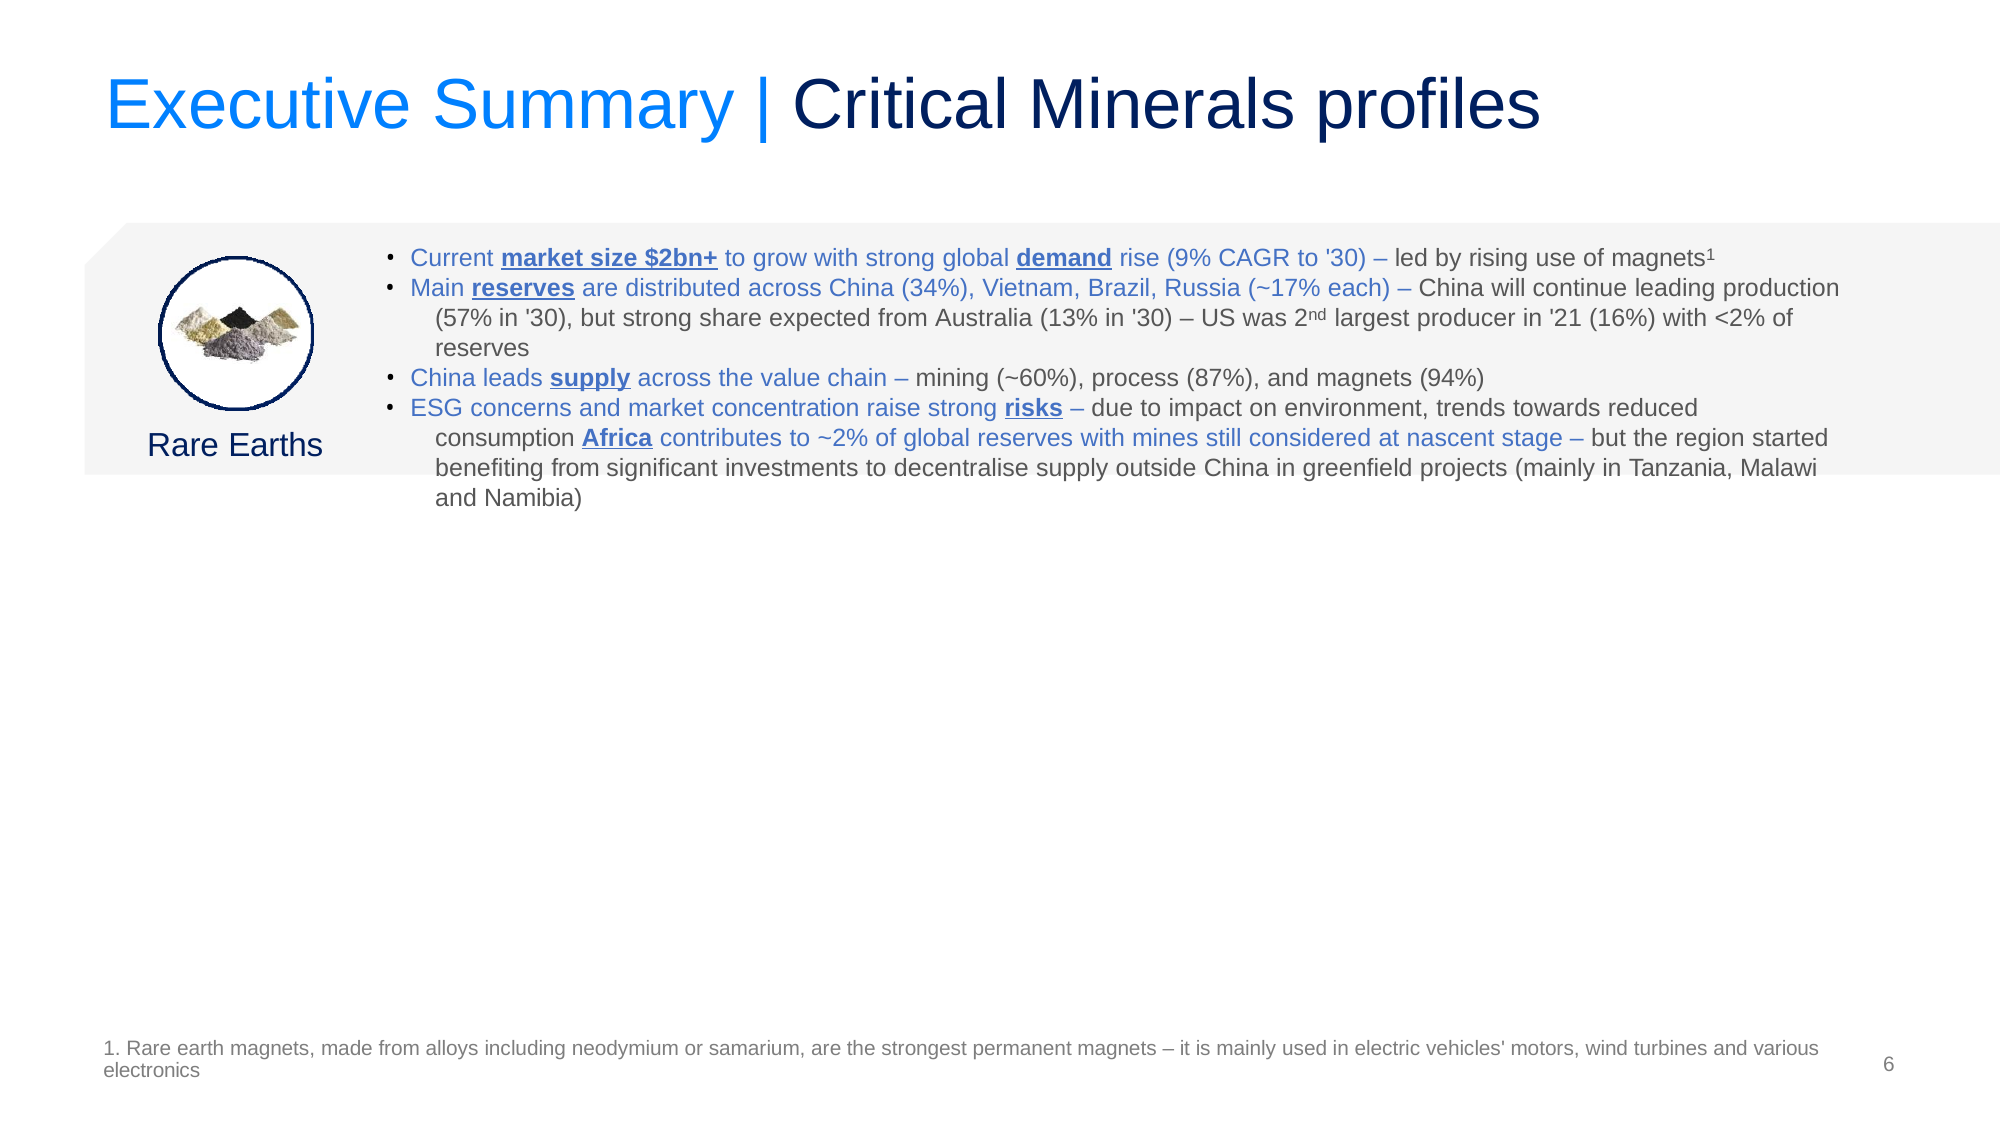

# Executive Summary | Critical Minerals profiles
Current market size $2bn+ to grow with strong global demand rise (9% CAGR to '30) – led by rising use of magnets1
Main reserves are distributed across China (34%), Vietnam, Brazil, Russia (~17% each) – China will continue leading production (57% in '30), but strong share expected from Australia (13% in '30) – US was 2nd largest producer in '21 (16%) with <2% of reserves
China leads supply across the value chain – mining (~60%), process (87%), and magnets (94%)
ESG concerns and market concentration raise strong risks – due to impact on environment, trends towards reduced consumption Africa contributes to ~2% of global reserves with mines still considered at nascent stage – but the region started benefiting from significant investments to decentralise supply outside China in greenfield projects (mainly in Tanzania, Malawi and Namibia)
Rare Earths
1. Rare earth magnets, made from alloys including neodymium or samarium, are the strongest permanent magnets – it is mainly used in electric vehicles' motors, wind turbines and various electronics
6